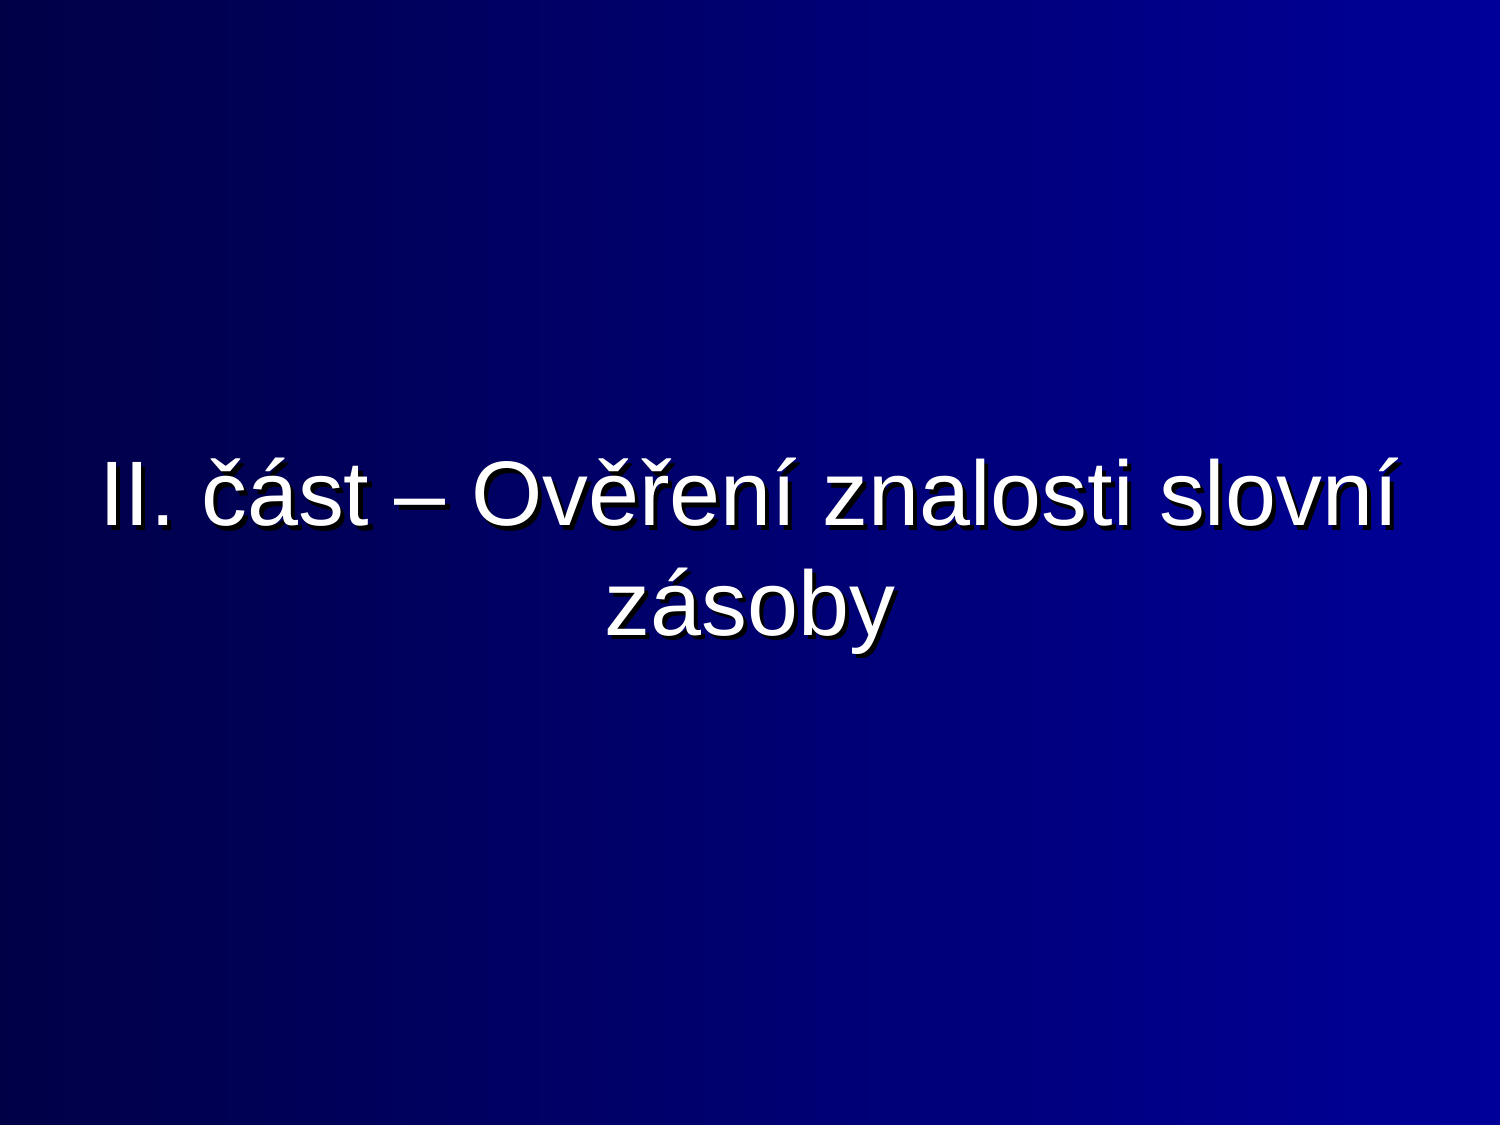

# II. část – Ověření znalosti slovní zásoby